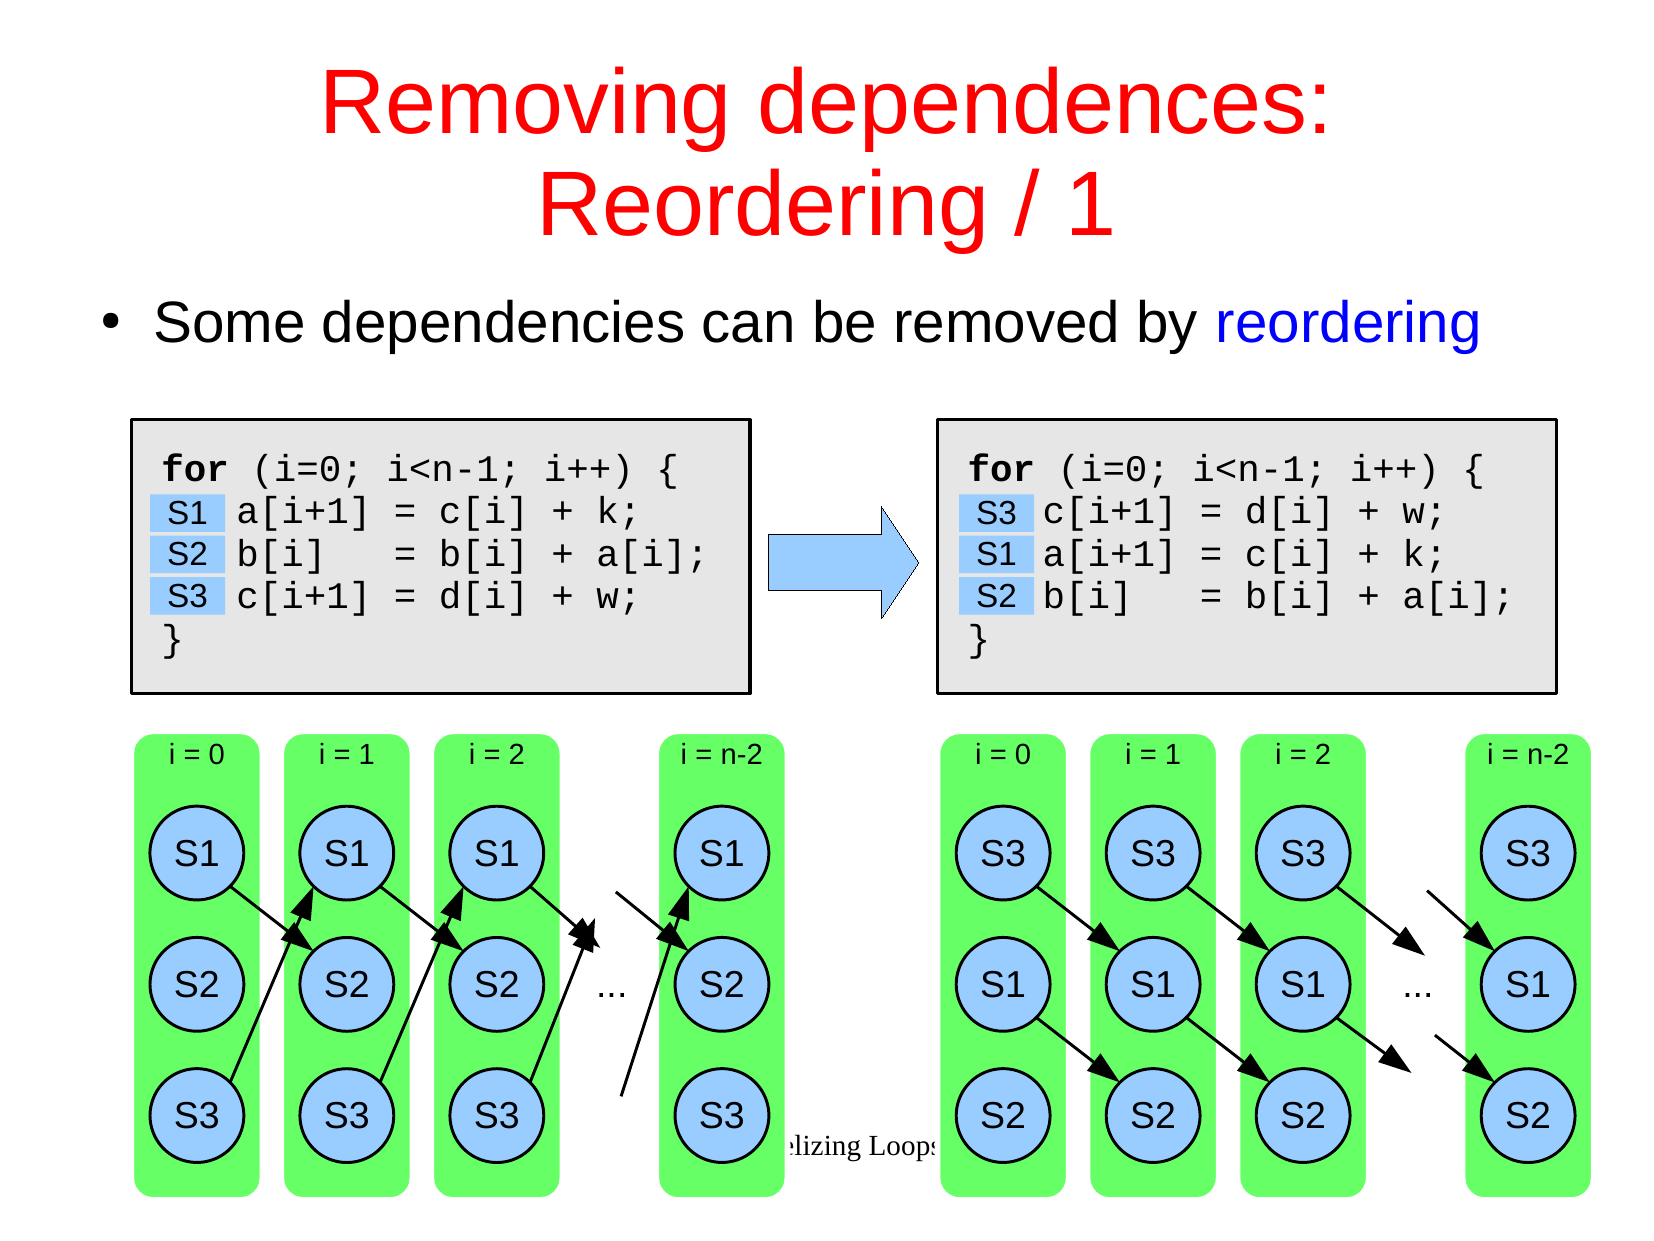

# Removing dependences: Reordering / 1
Some dependencies can be removed by reordering
for (i=0; i<n-1; i++) {
	a[i+1] = c[i] + k;
	b[i] = b[i] + a[i];
	c[i+1] = d[i] + w;
}
for (i=0; i<n-1; i++) {
	c[i+1] = d[i] + w;
	a[i+1] = c[i] + k;
	b[i] = b[i] + a[i];
}
S1
S3
S2
S1
S3
S2
i = 0
i = 1
i = 2
i = n-2
i = 0
i = 1
i = 2
i = n-2
S1
S1
S3
S3
S3
S1
S1
S3
S2
S2
S1
S1
S1
S2
S2
S1
...
...
S3
S3
S2
S2
S2
S3
S3
S2
Parallelizing Loops
23